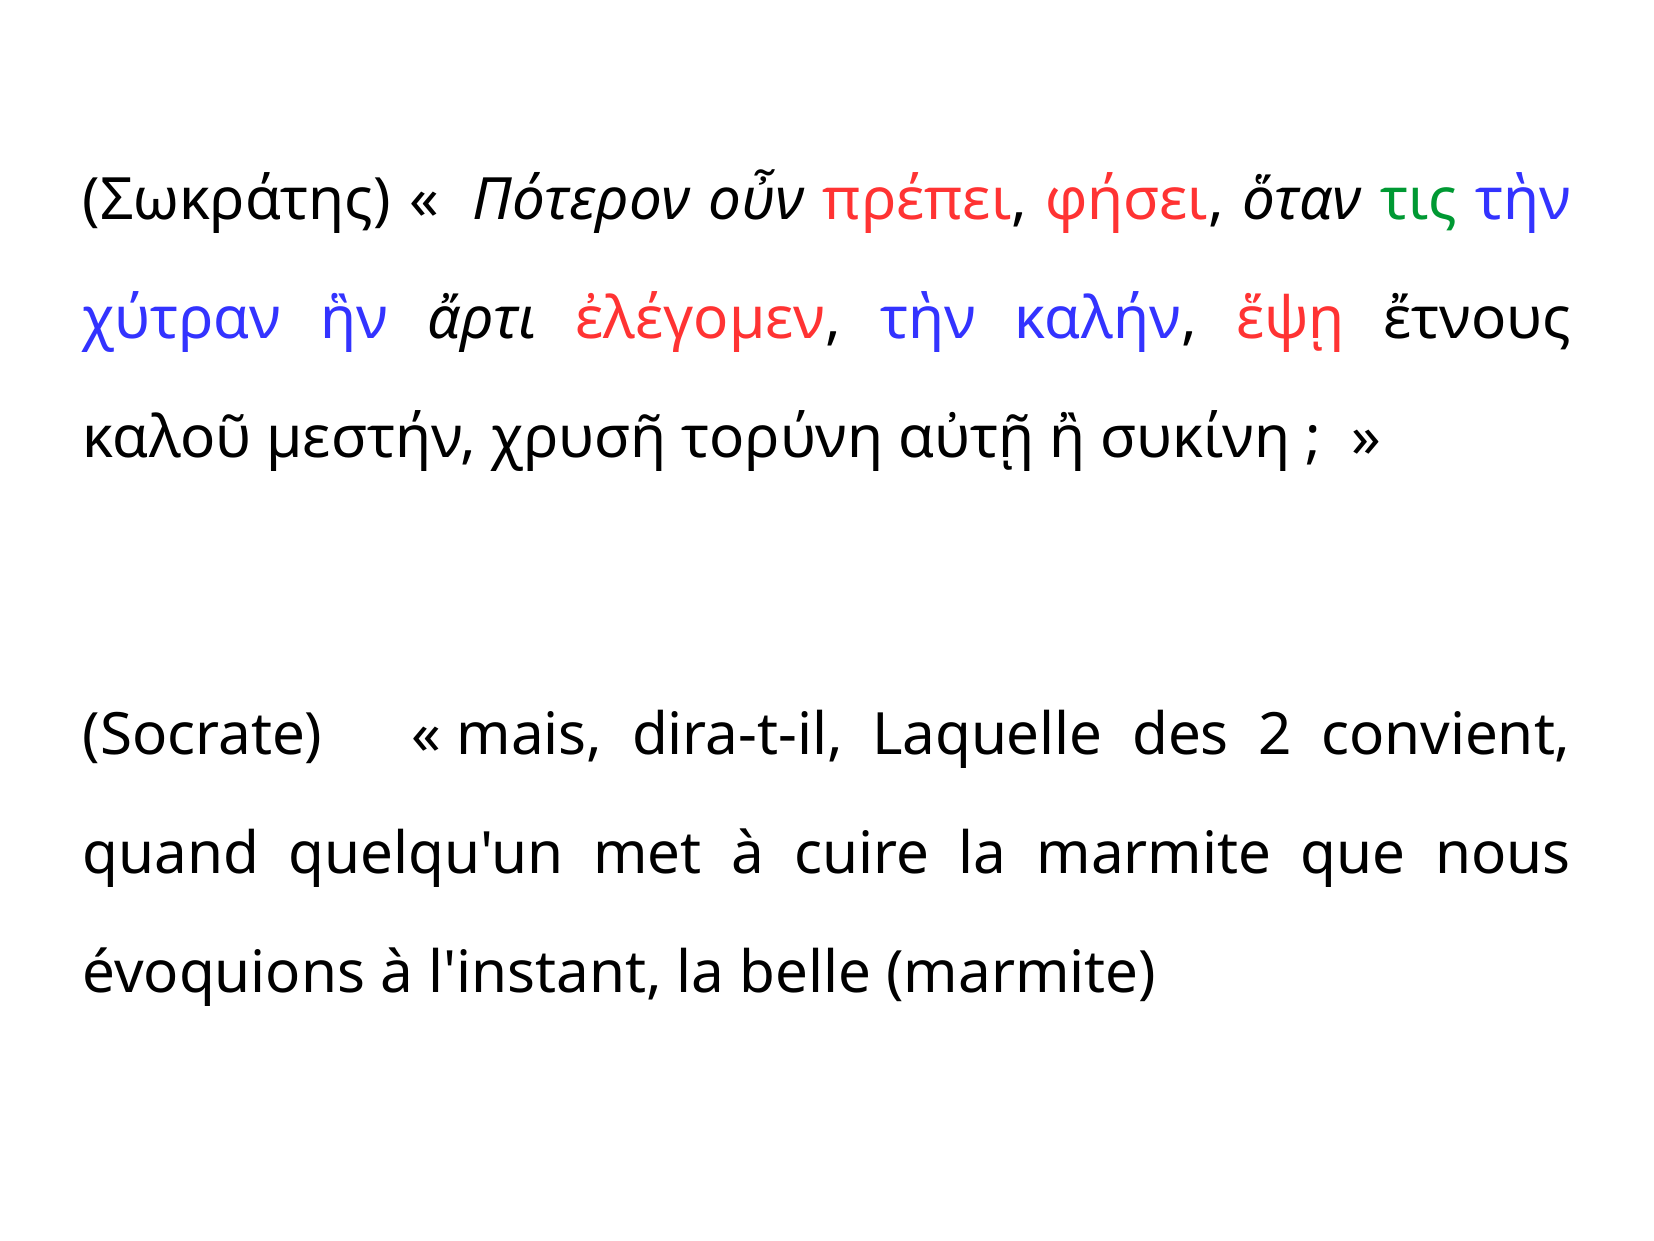

# (Σωκράτης) «  Πότερον οὖν πρέπει, φήσει, ὅταν τις τὴν χύτραν ἣν ἄρτι ἐλέγομεν, τὴν καλήν, ἕψῃ ἔτνους καλοῦ μεστήν, χρυσῆ τορύνη αὐτῇ ἢ συκίνη ;  »
(Socrate) « mais, dira-t-il, Laquelle des 2 convient, quand quelqu'un met à cuire la marmite que nous évoquions à l'instant, la belle (marmite)